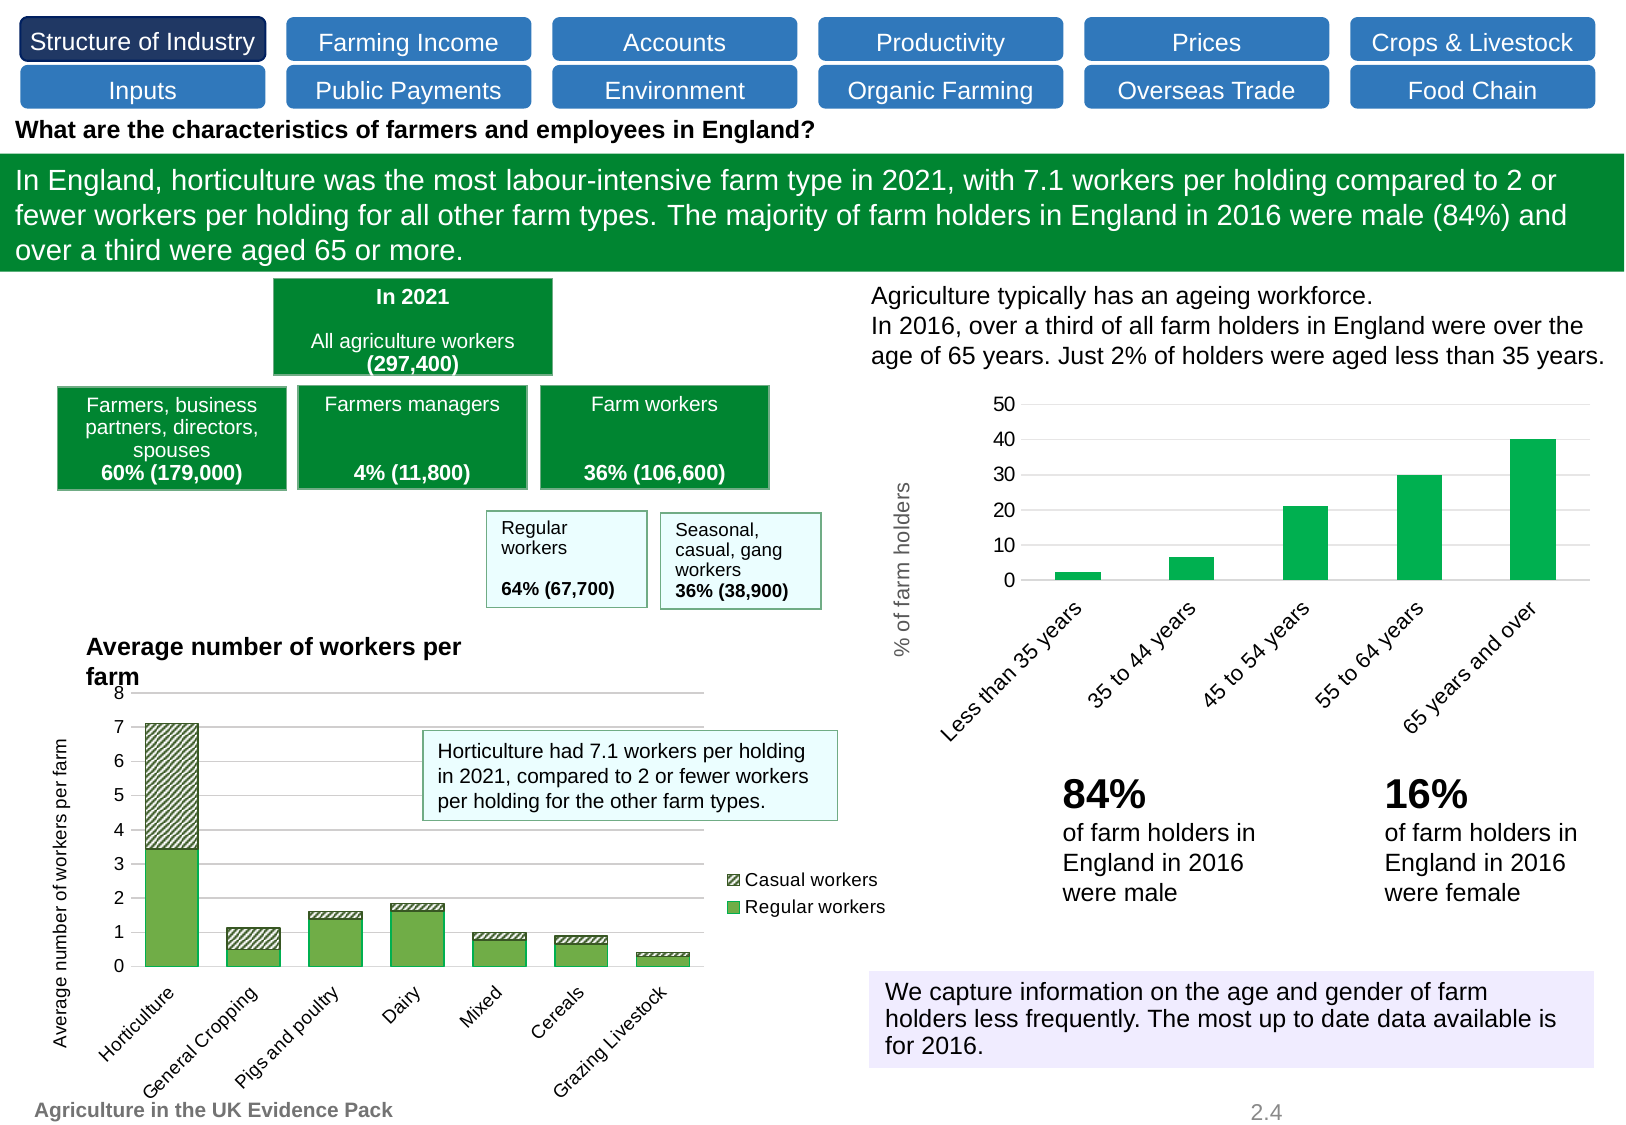

Structure of Industry
Farming Income
Accounts
Productivity
Prices
Crops & Livestock
Inputs
Public Payments
Environment
Organic Farming
Overseas Trade
Food Chain
# Slide 2.3 – What are the characteristics of farmers and employees?
What are the characteristics of farmers and employees in England?
In England, horticulture was the most labour-intensive farm type in 2021, with 7.1 workers per holding compared to 2 or fewer workers per holding for all other farm types. The majority of farm holders in England in 2016 were male (84%) and over a third were aged 65 or more.
Agriculture typically has an ageing workforce.
In 2016, over a third of all farm holders in England were over the age of 65 years. Just 2% of holders were aged less than 35 years.
In 2021
All agriculture workers (297,400)
Farmers managers
4% (11,800)
Farm workers
36% (106,600)
### Chart
| Category | All |
|---|---|
| Less than 35 years | 2.21053122871027 |
| 35 to 44 years | 6.53502403963833 |
| 45 to 54 years | 21.101228930145 |
| 55 to 64 years | 30.0057260366372 |
| 65 years and over | 40.1474897648692 |Farmers, business partners, directors, spouses
60% (179,000)
Regular workers
64% (67,700)
Seasonal, casual, gang workers
36% (38,900)
Average number of workers per farm
### Chart
| Category | Regular workers | Casual workers |
|---|---|---|
| Horticulture | 3.4346249194671 | 3.6747887264132 |
| General Cropping | 0.502688020559033 | 0.624696050605873 |
| Pigs and poultry | 1.39617992093161 | 0.220569843560581 |
| Dairy | 1.62489141261028 | 0.221061738782262 |
| Mixed | 0.774834346651295 | 0.221144476521681 |
| Cereals | 0.653756367599971 | 0.238359921487196 |
| Grazing Livestock | 0.297576099811903 | 0.114970601537766 |Horticulture had 7.1 workers per holding in 2021, compared to 2 or fewer workers per holding for the other farm types.
84%
of farm holders in England in 2016 were male
16%
of farm holders in England in 2016 were female
We capture information on the age and gender of farm holders less frequently. The most up to date data available is for 2016.
2.4
Agriculture in the UK Evidence Pack